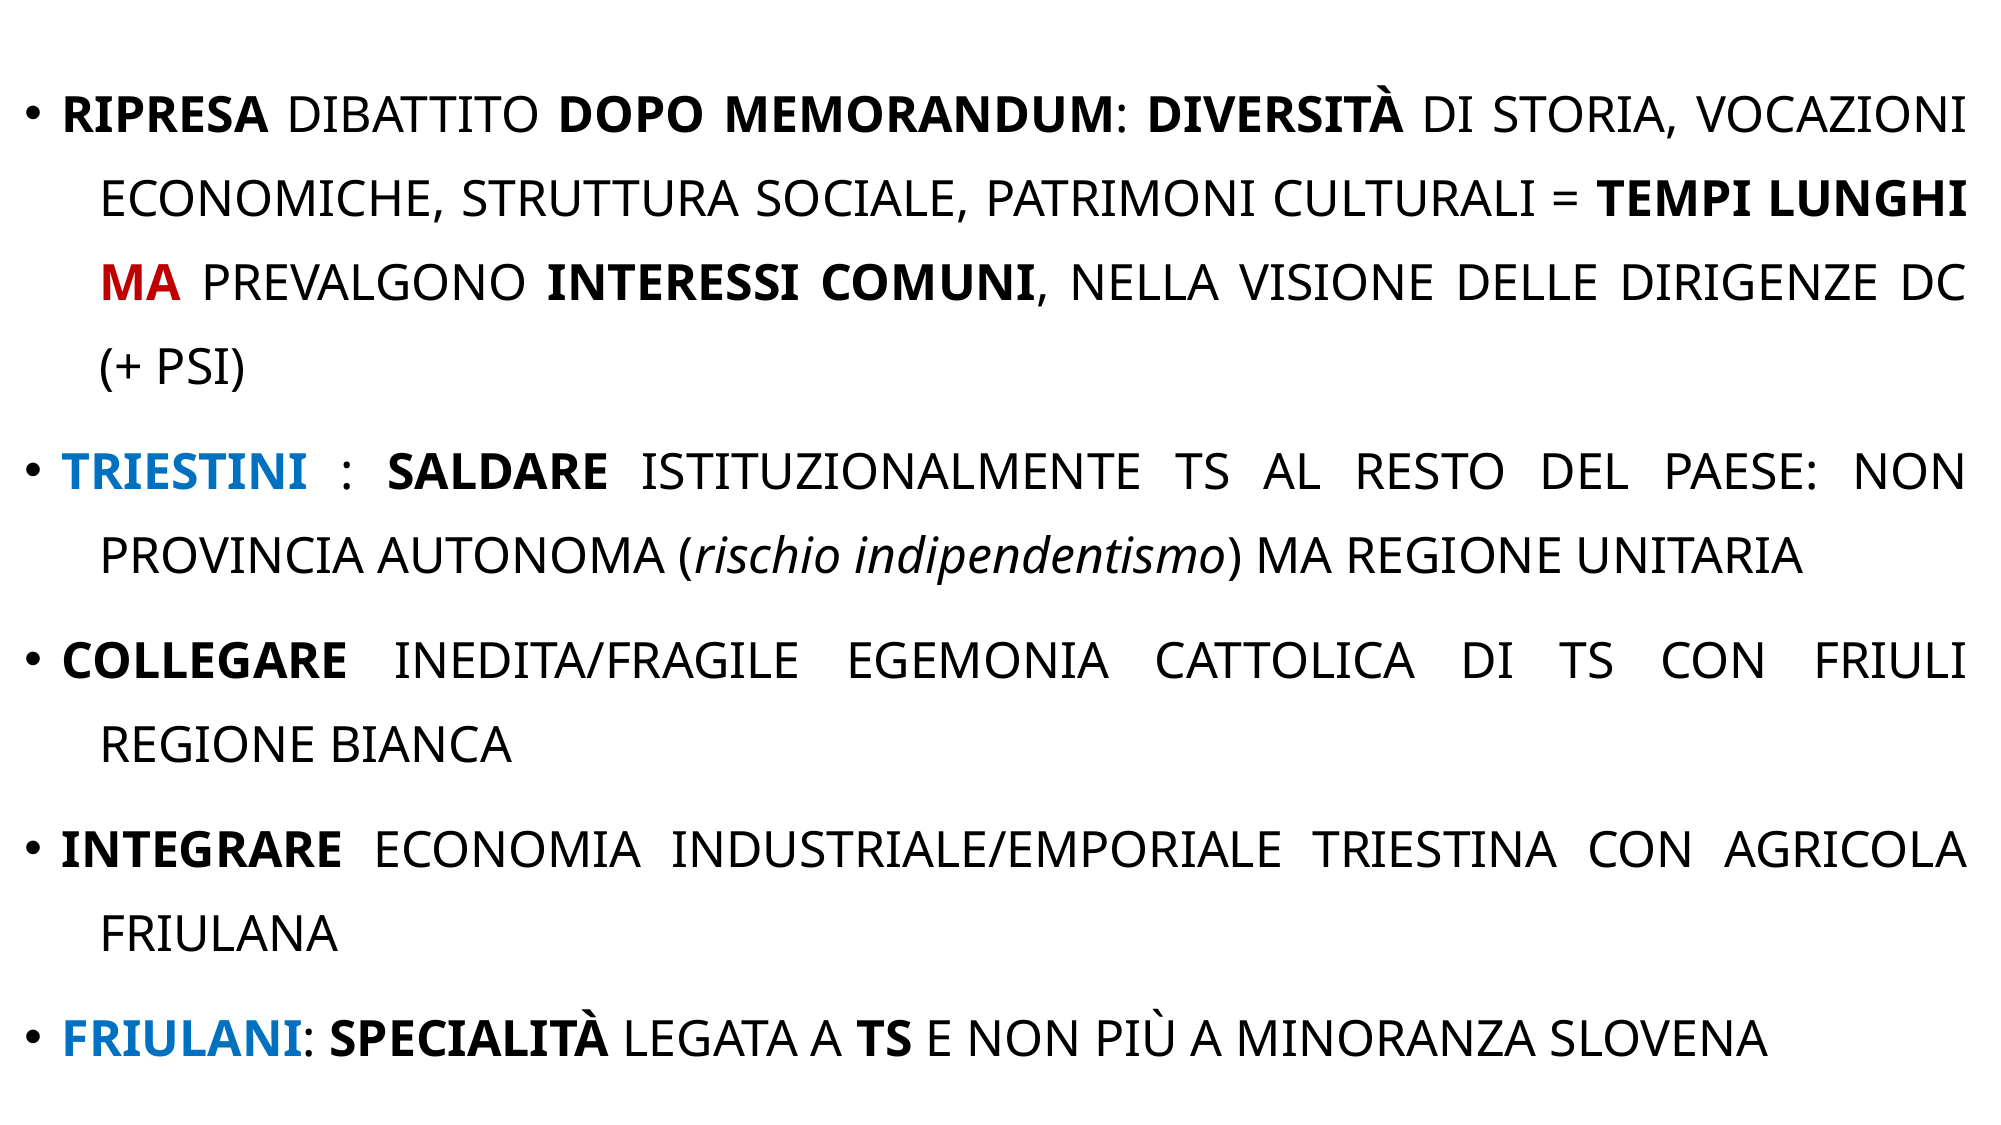

#
RIPRESA DIBATTITO DOPO MEMORANDUM: DIVERSITÀ DI STORIA, VOCAZIONI ECONOMICHE, STRUTTURA SOCIALE, PATRIMONI CULTURALI = TEMPI LUNGHI MA PREVALGONO INTERESSI COMUNI, NELLA VISIONE DELLE DIRIGENZE DC (+ PSI)
TRIESTINI : SALDARE ISTITUZIONALMENTE TS AL RESTO DEL PAESE: NON PROVINCIA AUTONOMA (rischio indipendentismo) MA REGIONE UNITARIA
COLLEGARE INEDITA/FRAGILE EGEMONIA CATTOLICA DI TS CON FRIULI REGIONE BIANCA
INTEGRARE ECONOMIA INDUSTRIALE/EMPORIALE TRIESTINA CON AGRICOLA FRIULANA
FRIULANI: SPECIALITÀ LEGATA A TS E NON PIÙ A MINORANZA SLOVENA